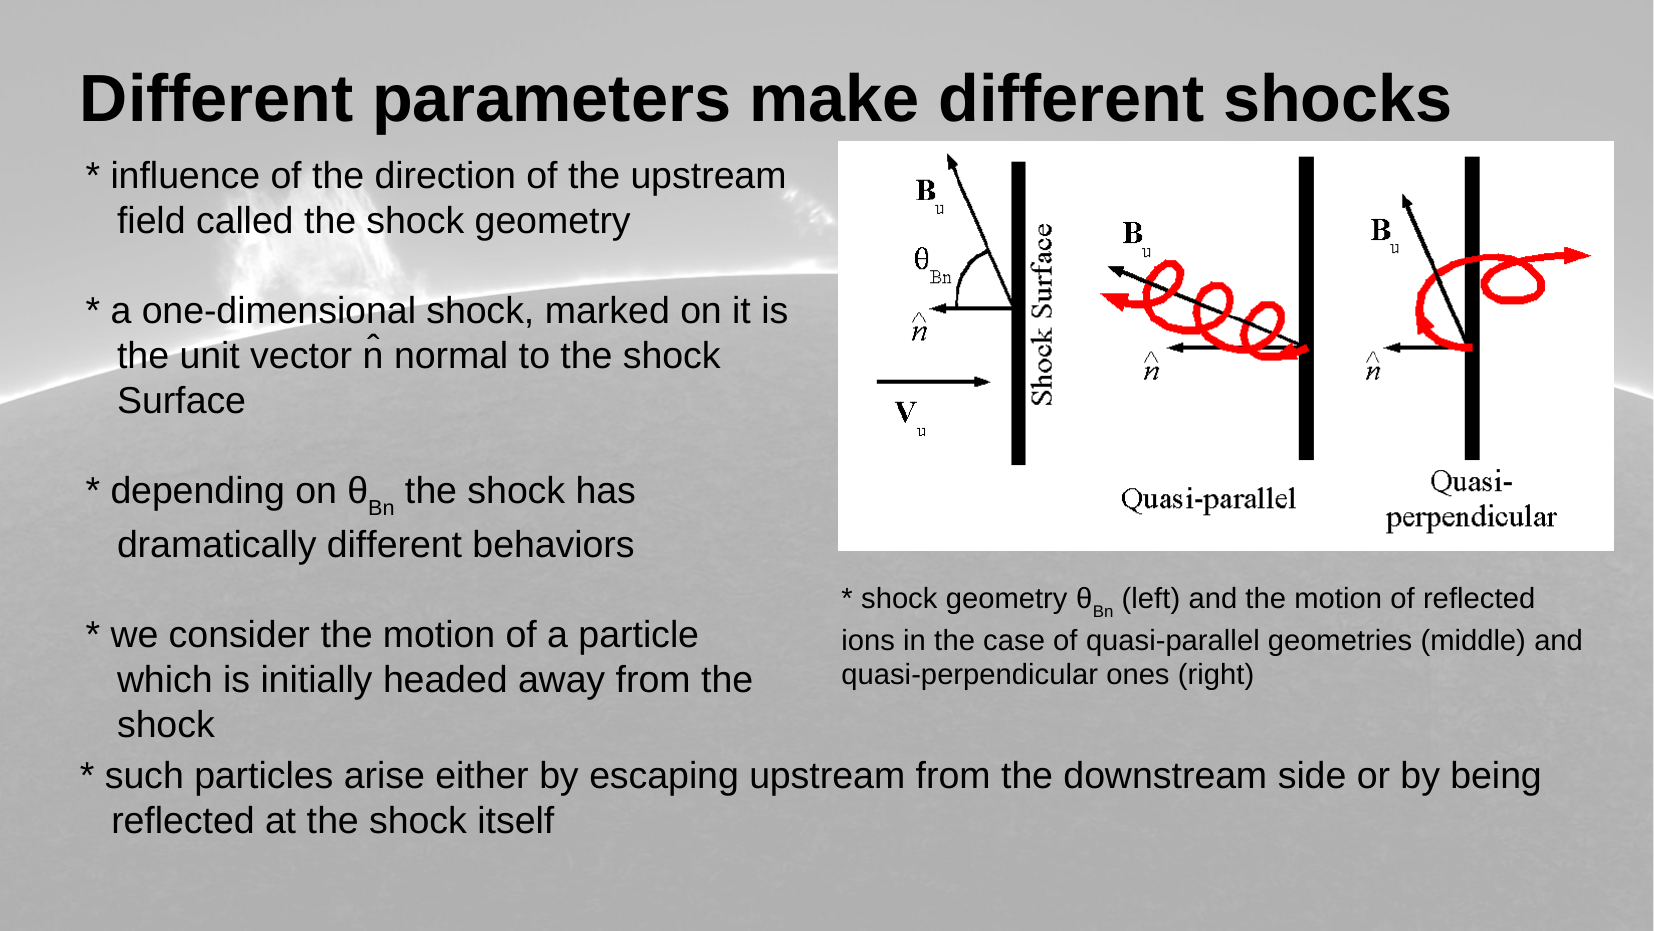

Different parameters make different shocks
* influence of the direction of the upstream
 field called the shock geometry
* a one-dimensional shock, marked on it is
 the unit vector n̂ normal to the shock
 Surface
* depending on θBn the shock has
 dramatically different behaviors
* we consider the motion of a particle
 which is initially headed away from the
 shock
* shock geometry θBn (left) and the motion of reflected ions in the case of quasi-parallel geometries (middle) and quasi-perpendicular ones (right)
* such particles arise either by escaping upstream from the downstream side or by being
 reflected at the shock itself